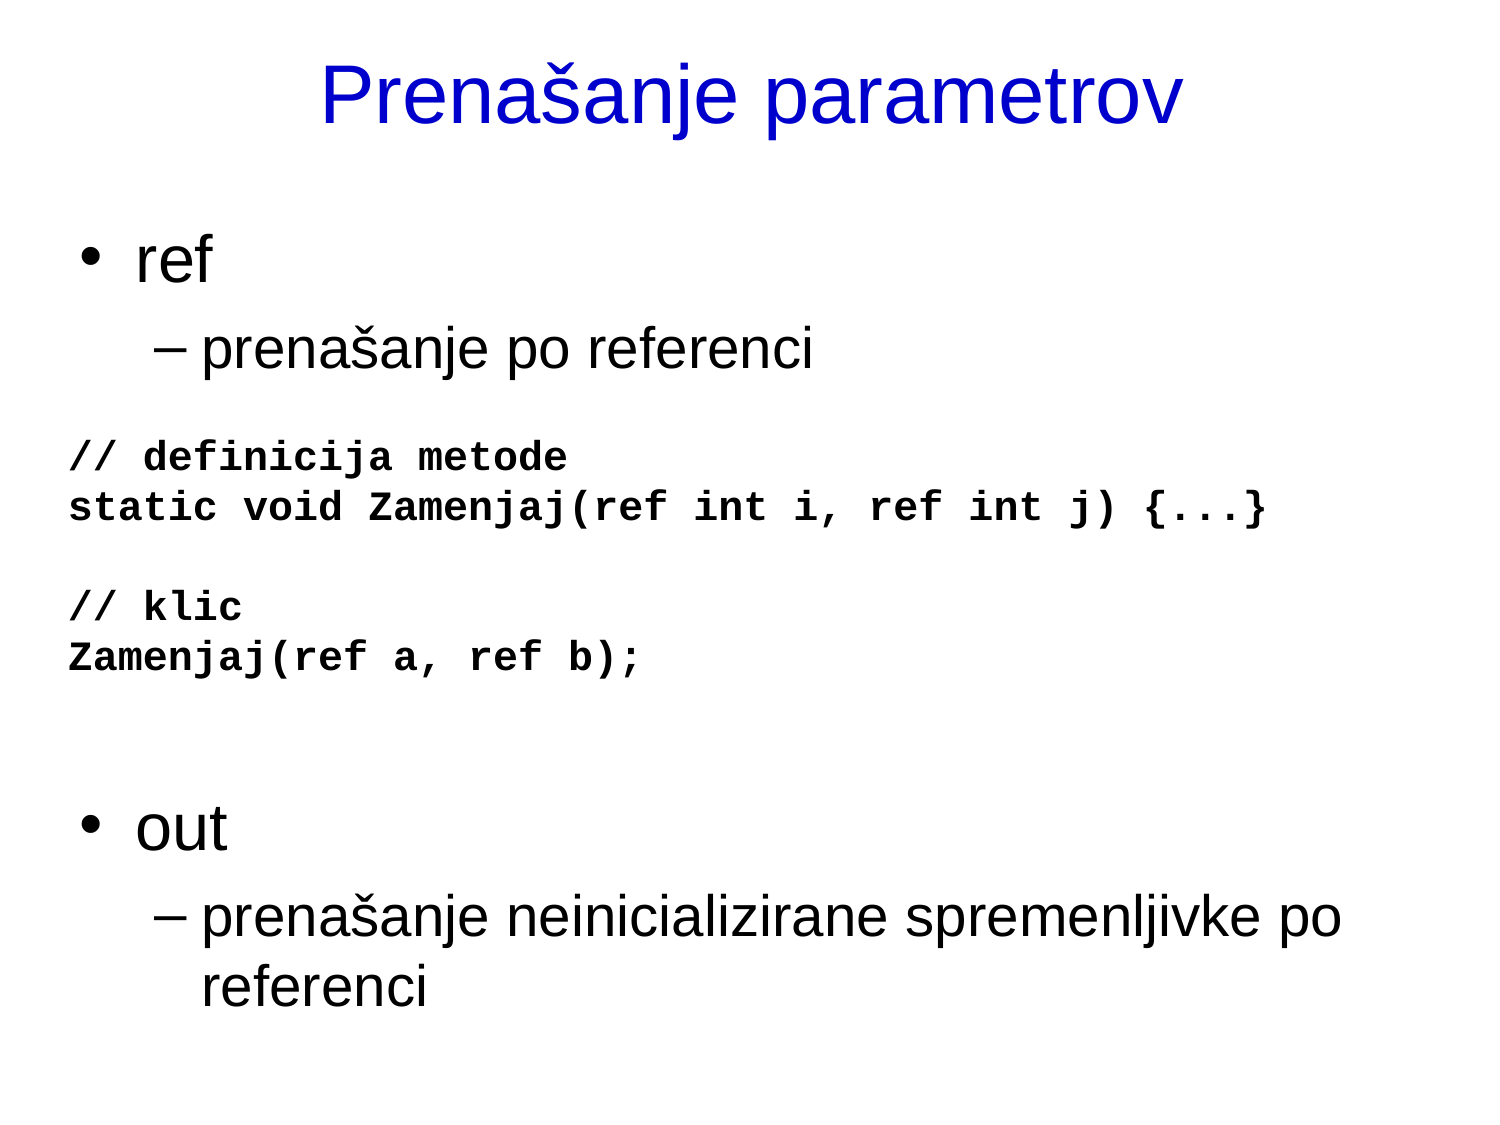

# Prenašanje parametrov
ref
prenašanje po referenci
out
prenašanje neinicializirane spremenljivke po referenci
// definicija metode
static void Zamenjaj(ref int i, ref int j) {...}
// klic
Zamenjaj(ref a, ref b);